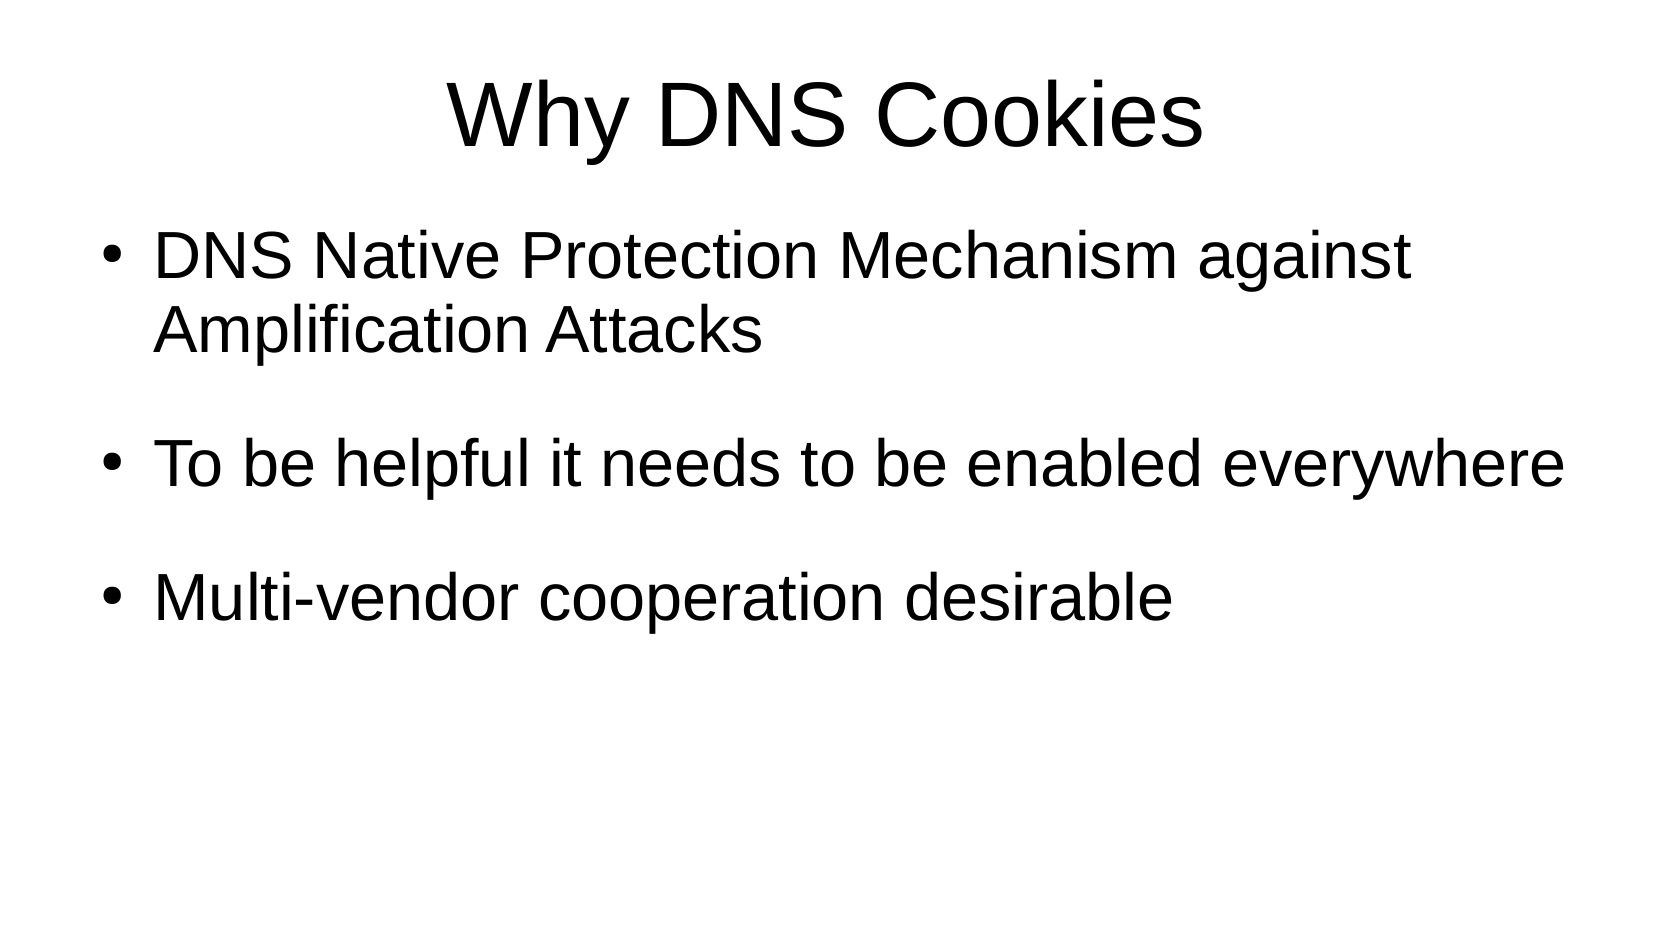

# Why DNS Cookies
DNS Native Protection Mechanism against Amplification Attacks
To be helpful it needs to be enabled everywhere
Multi-vendor cooperation desirable